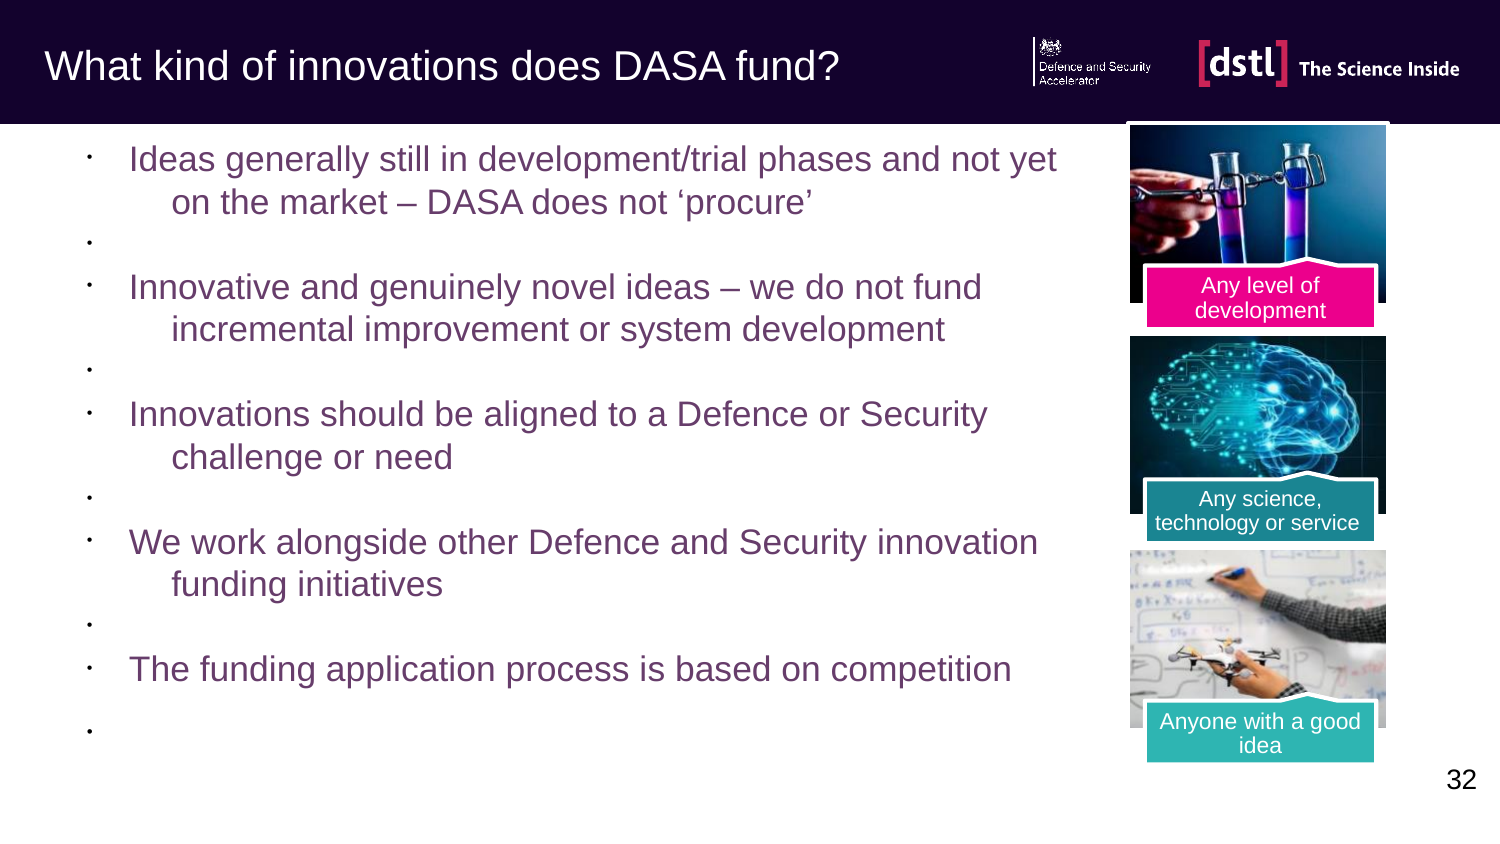

What kind of innovations does DASA fund?
Ideas generally still in development/trial phases and not yet on the market – DASA does not ‘procure’
Innovative and genuinely novel ideas – we do not fund incremental improvement or system development
Innovations should be aligned to a Defence or Security challenge or need
We work alongside other Defence and Security innovation funding initiatives
The funding application process is based on competition
Any level of development
Any science, technology or service
Anyone with a good idea